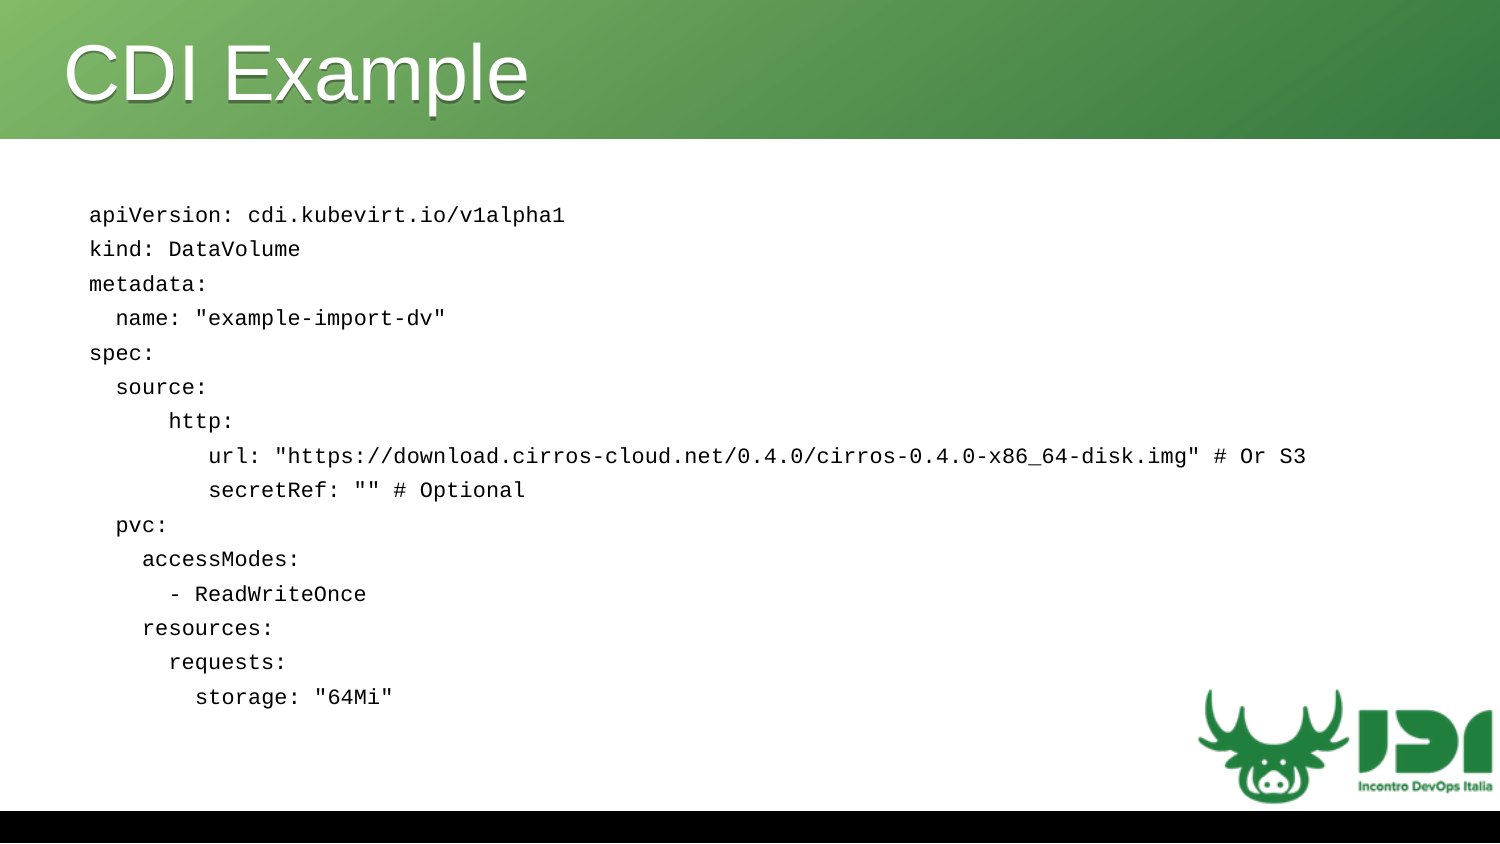

# CDI Example
apiVersion: cdi.kubevirt.io/v1alpha1
kind: DataVolume
metadata:
 name: "example-import-dv"
spec:
 source:
 http:
 url: "https://download.cirros-cloud.net/0.4.0/cirros-0.4.0-x86_64-disk.img" # Or S3
 secretRef: "" # Optional
 pvc:
 accessModes:
 - ReadWriteOnce
 resources:
 requests:
 storage: "64Mi"